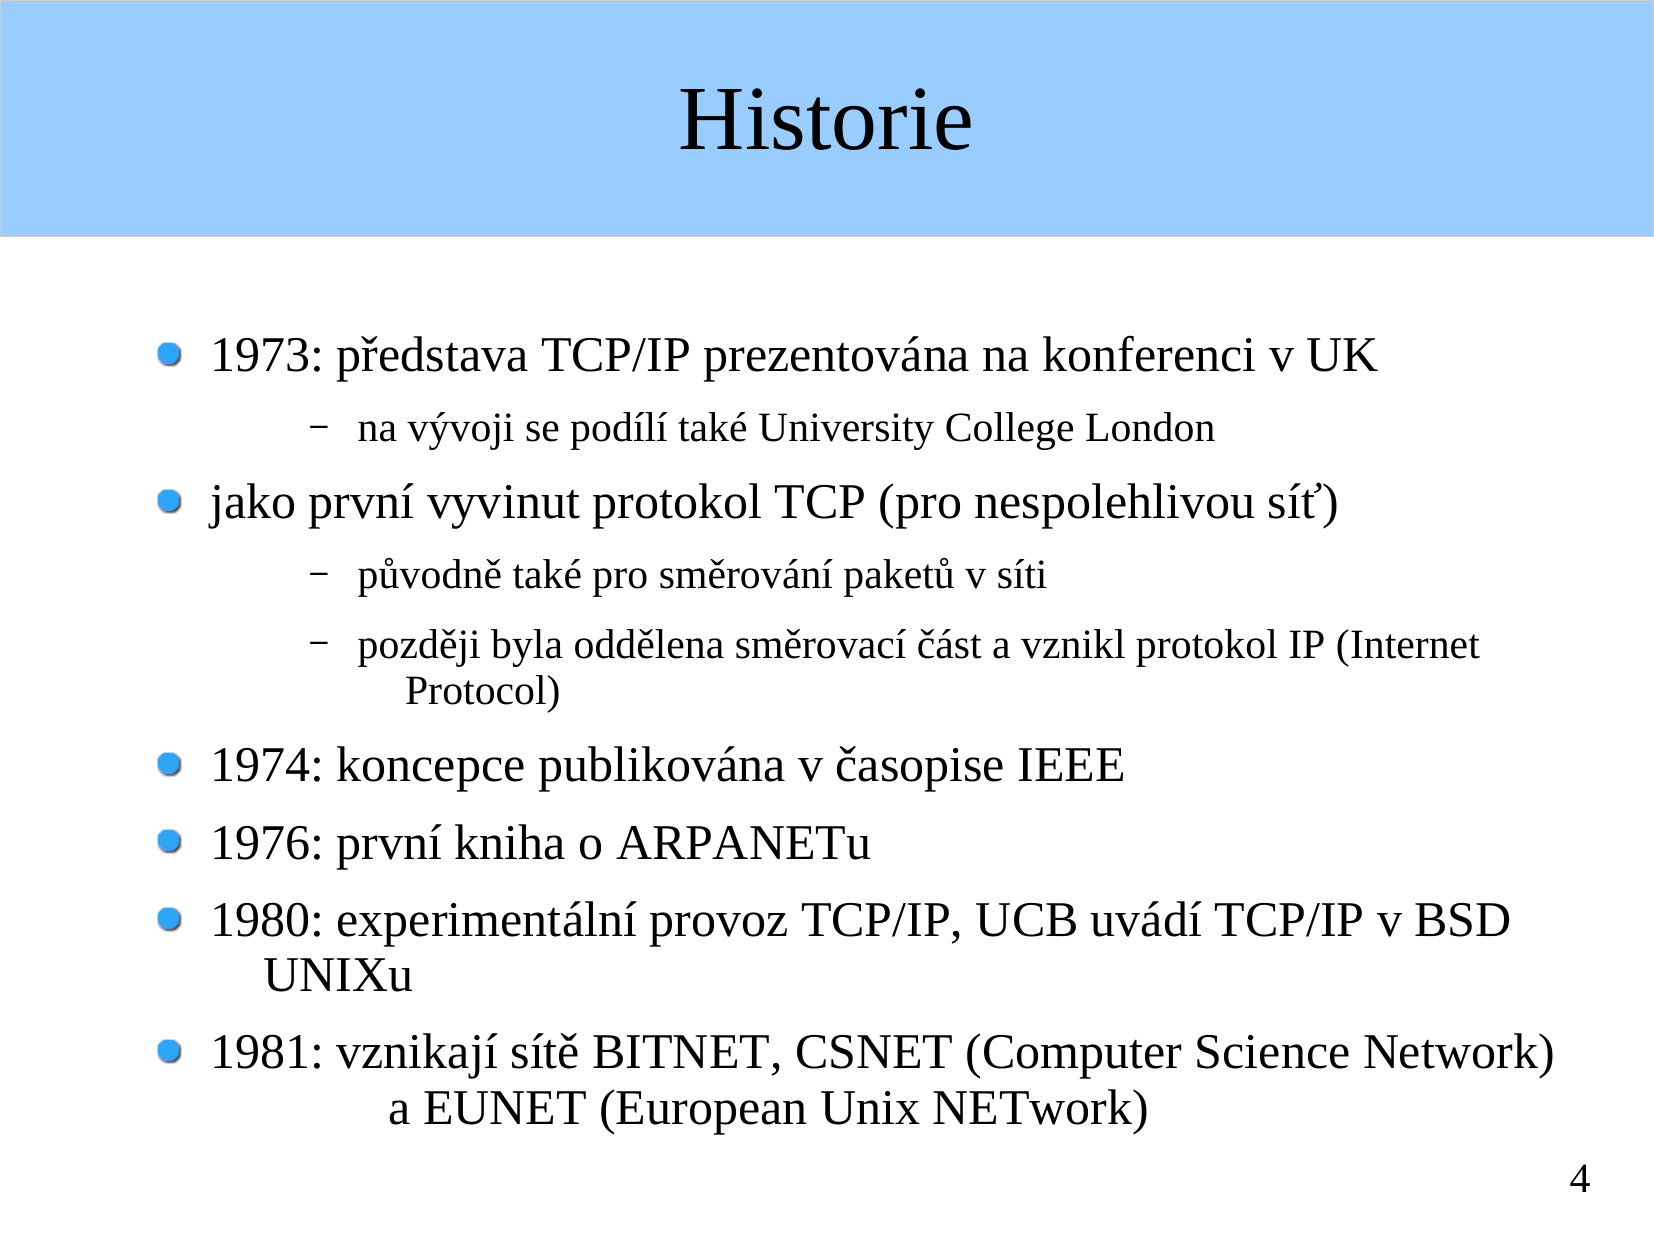

# Historie
1973: představa TCP/IP prezentována na konferenci v UK
na vývoji se podílí také University College London
jako první vyvinut protokol TCP (pro nespolehlivou síť)
původně také pro směrování paketů v síti
později byla oddělena směrovací část a vznikl protokol IP (Internet Protocol)
1974: koncepce publikována v časopise IEEE
1976: první kniha o ARPANETu
1980: experimentální provoz TCP/IP, UCB uvádí TCP/IP v BSD UNIXu
1981: vznikají sítě BITNET, CSNET (Computer Science Network) a EUNET (European Unix NETwork)